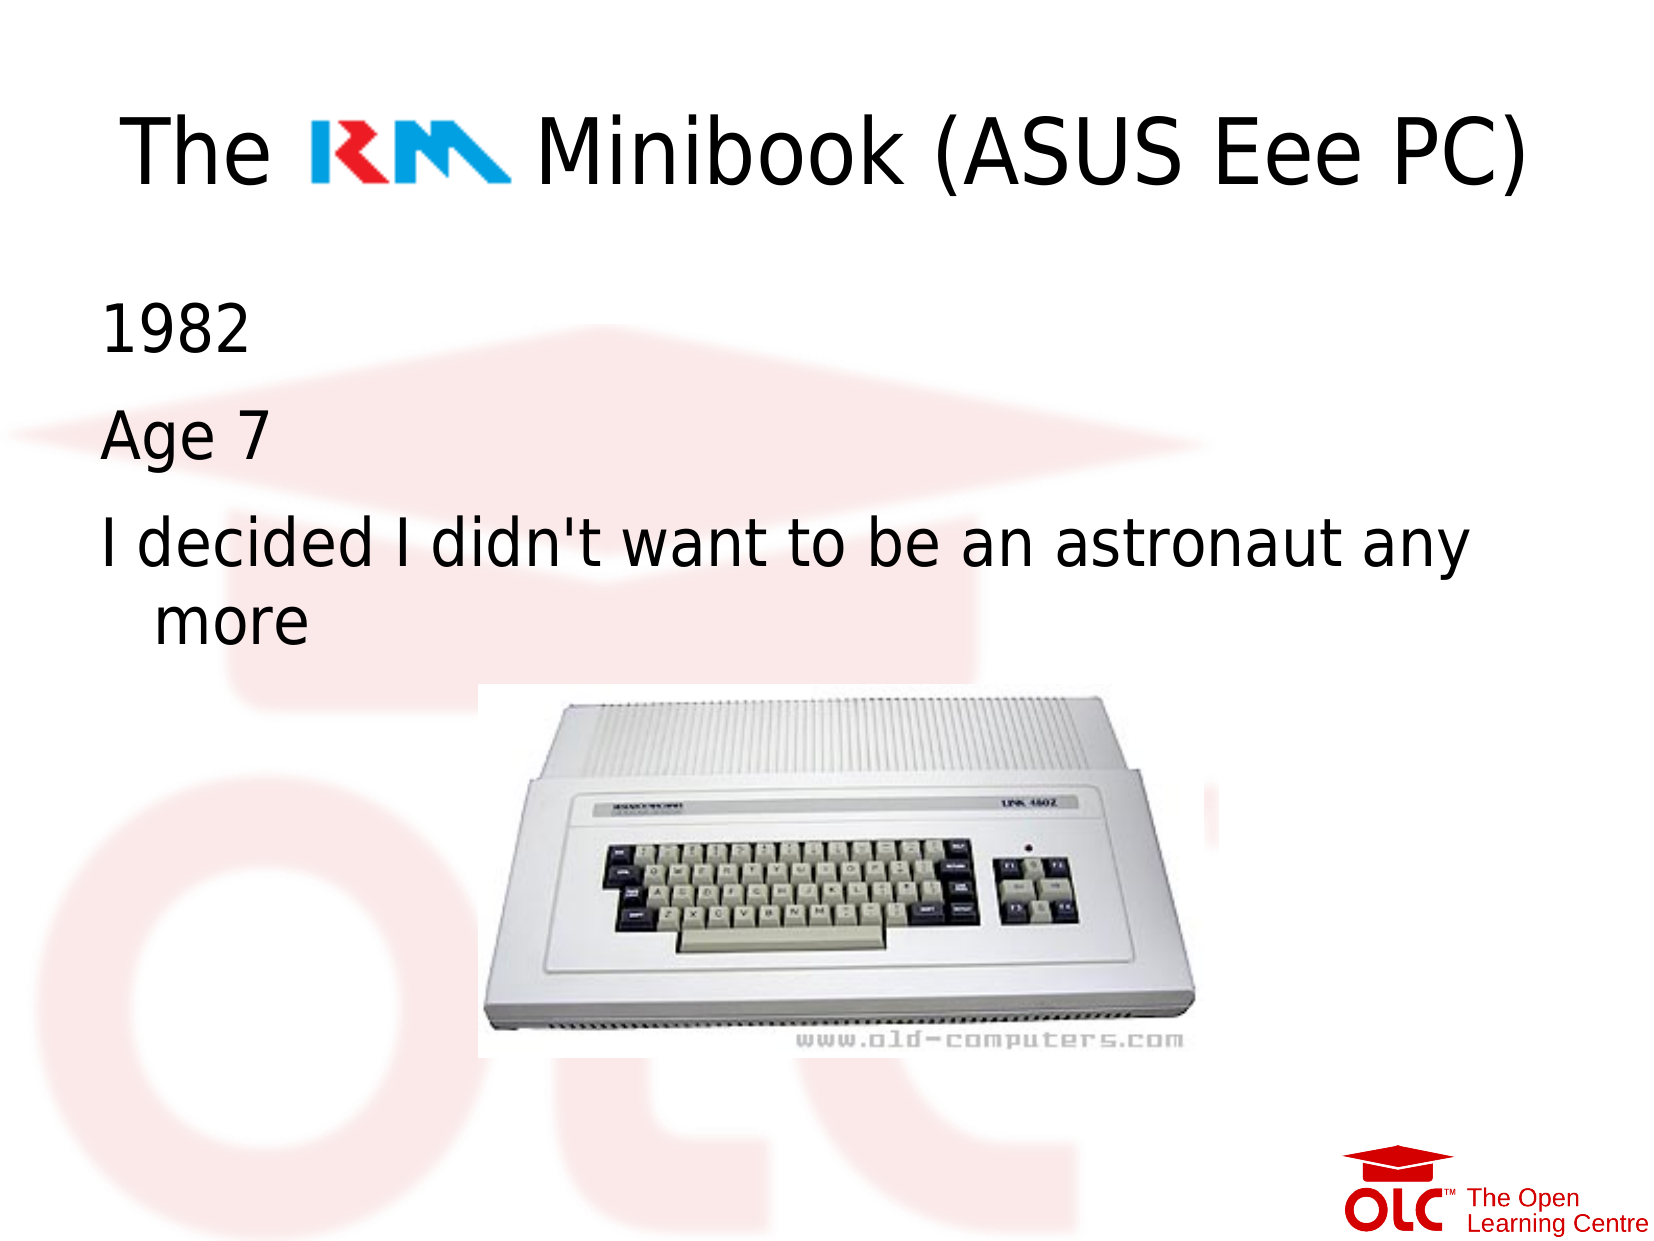

# The Minibook (ASUS Eee PC)
1982
Age 7
I decided I didn't want to be an astronaut any more